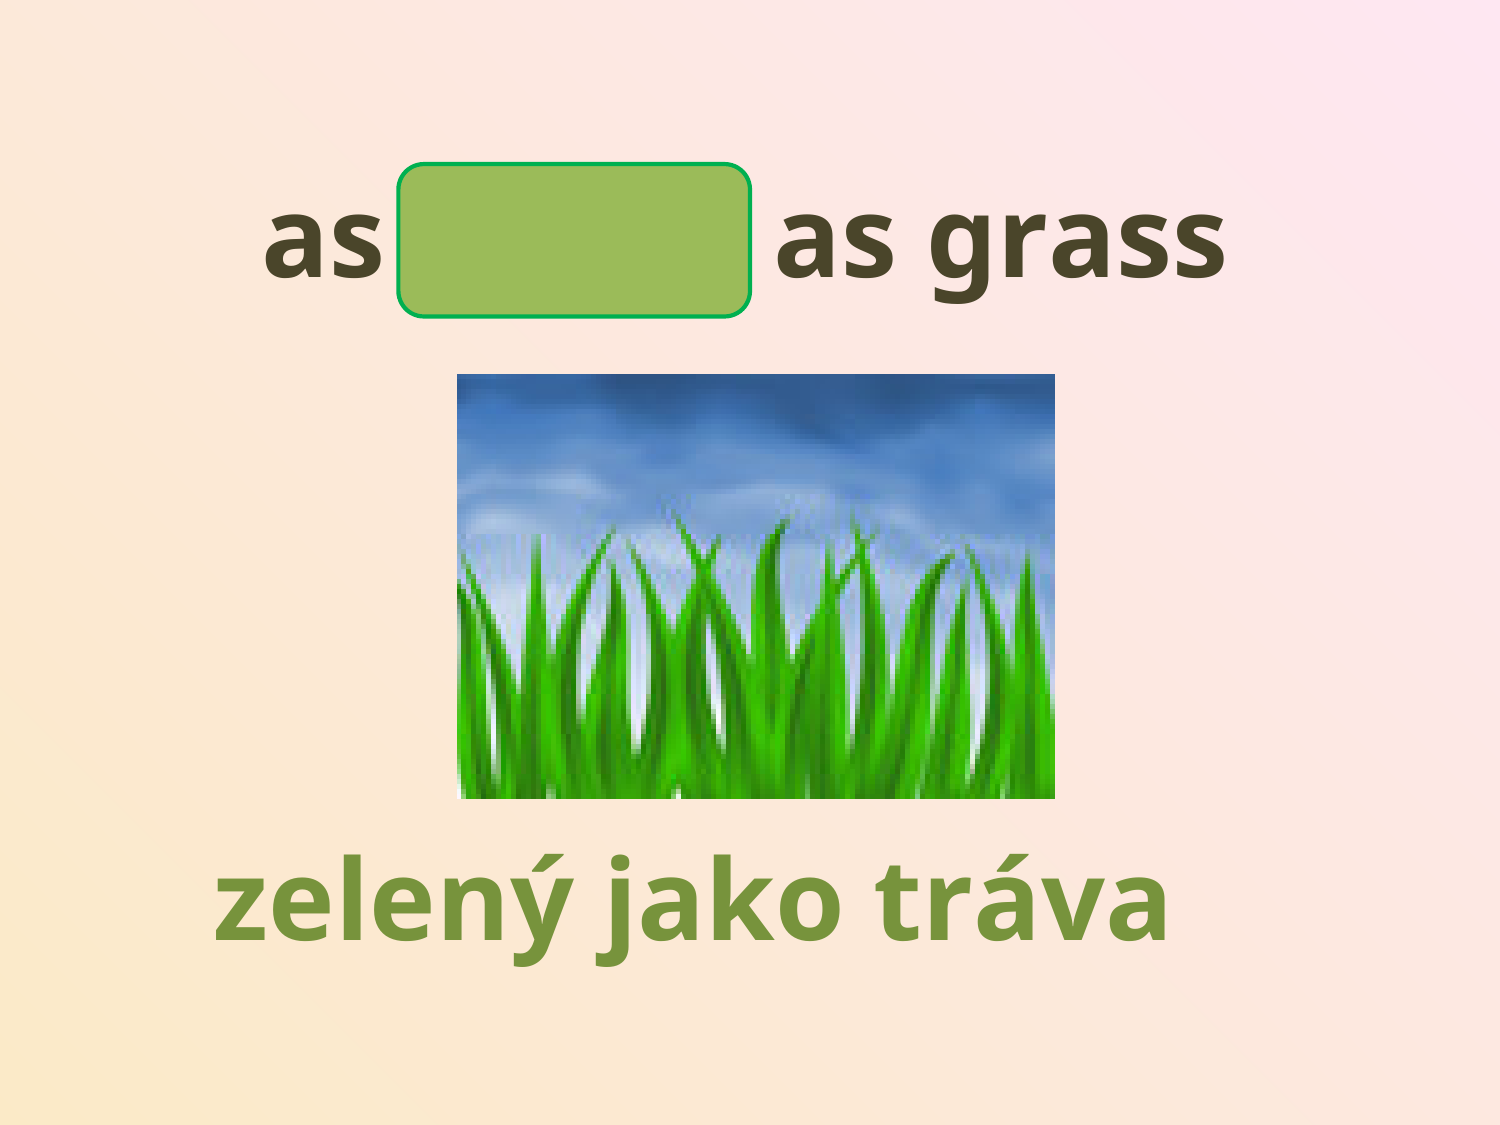

# as green as grass
zelený jako tráva